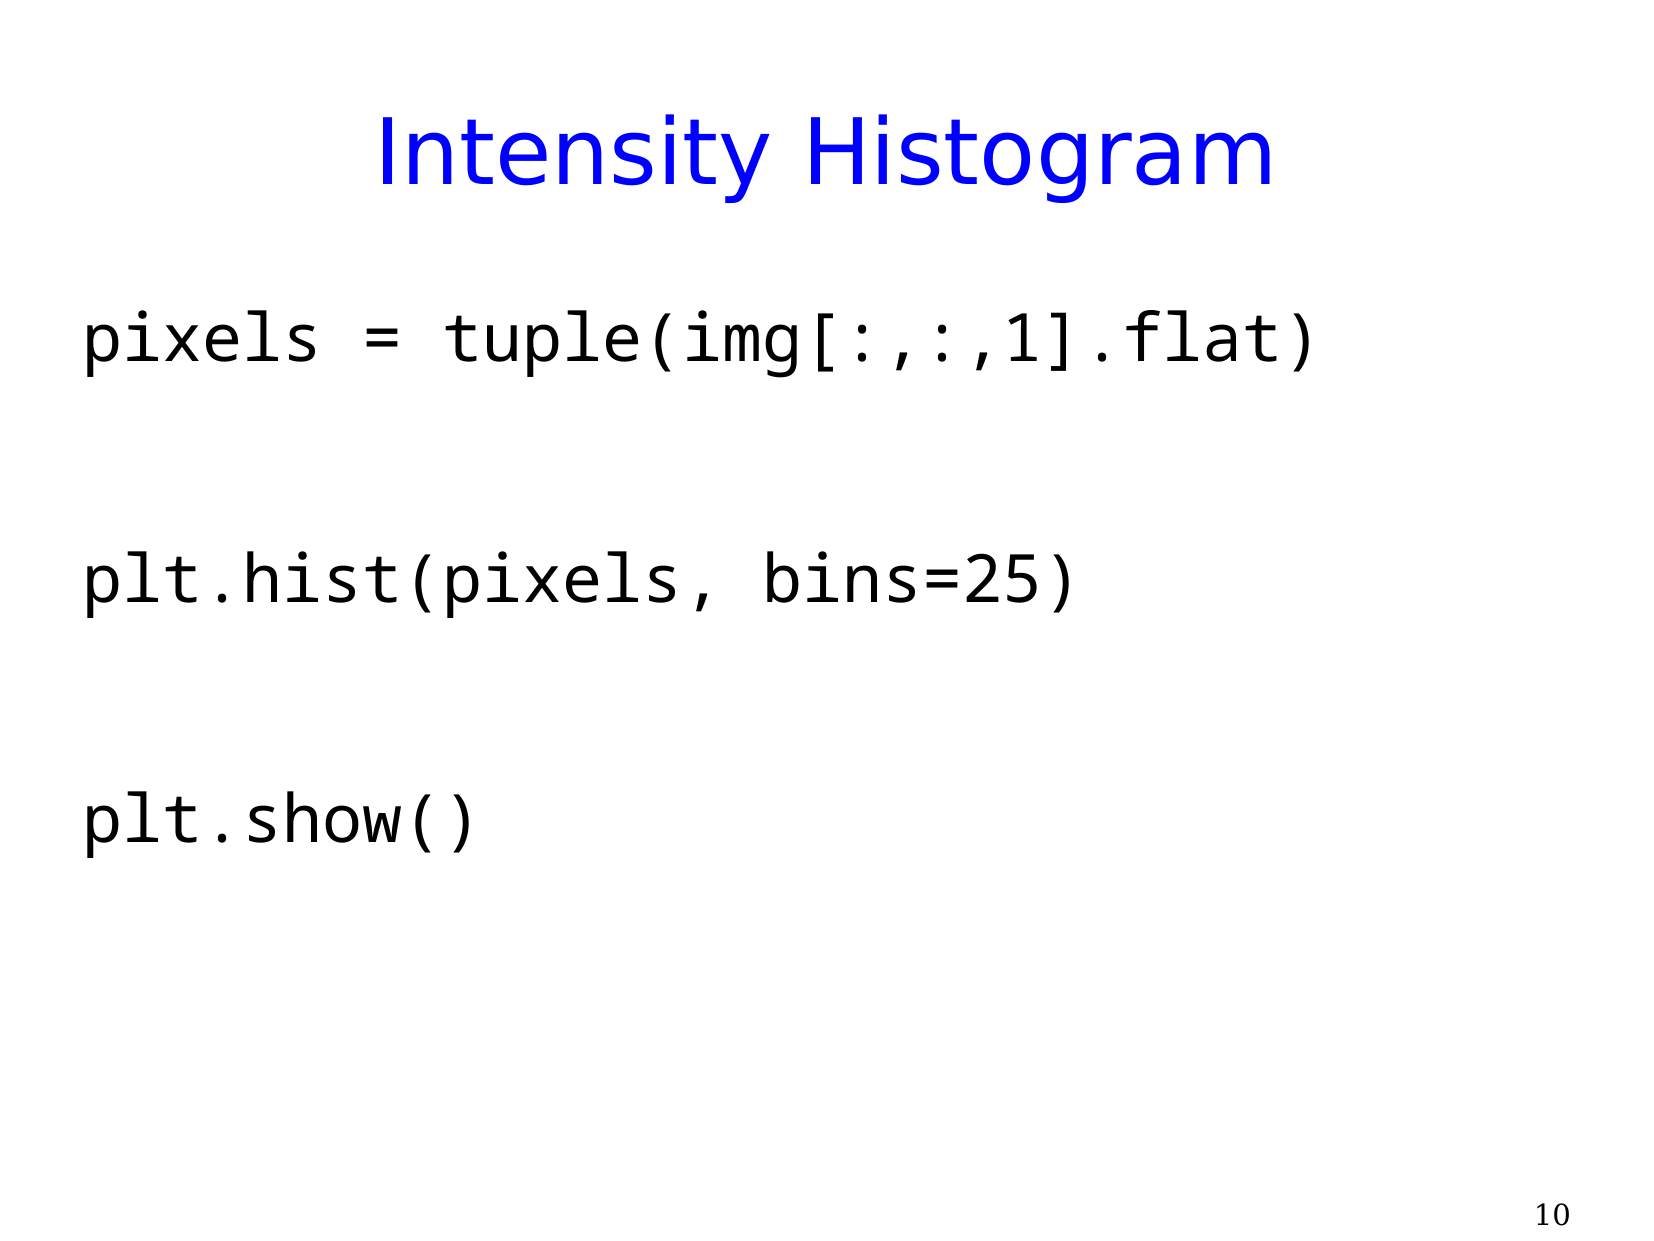

# Intensity Histogram
pixels = tuple(img[:,:,1].flat)
plt.hist(pixels, bins=25)
plt.show()
10